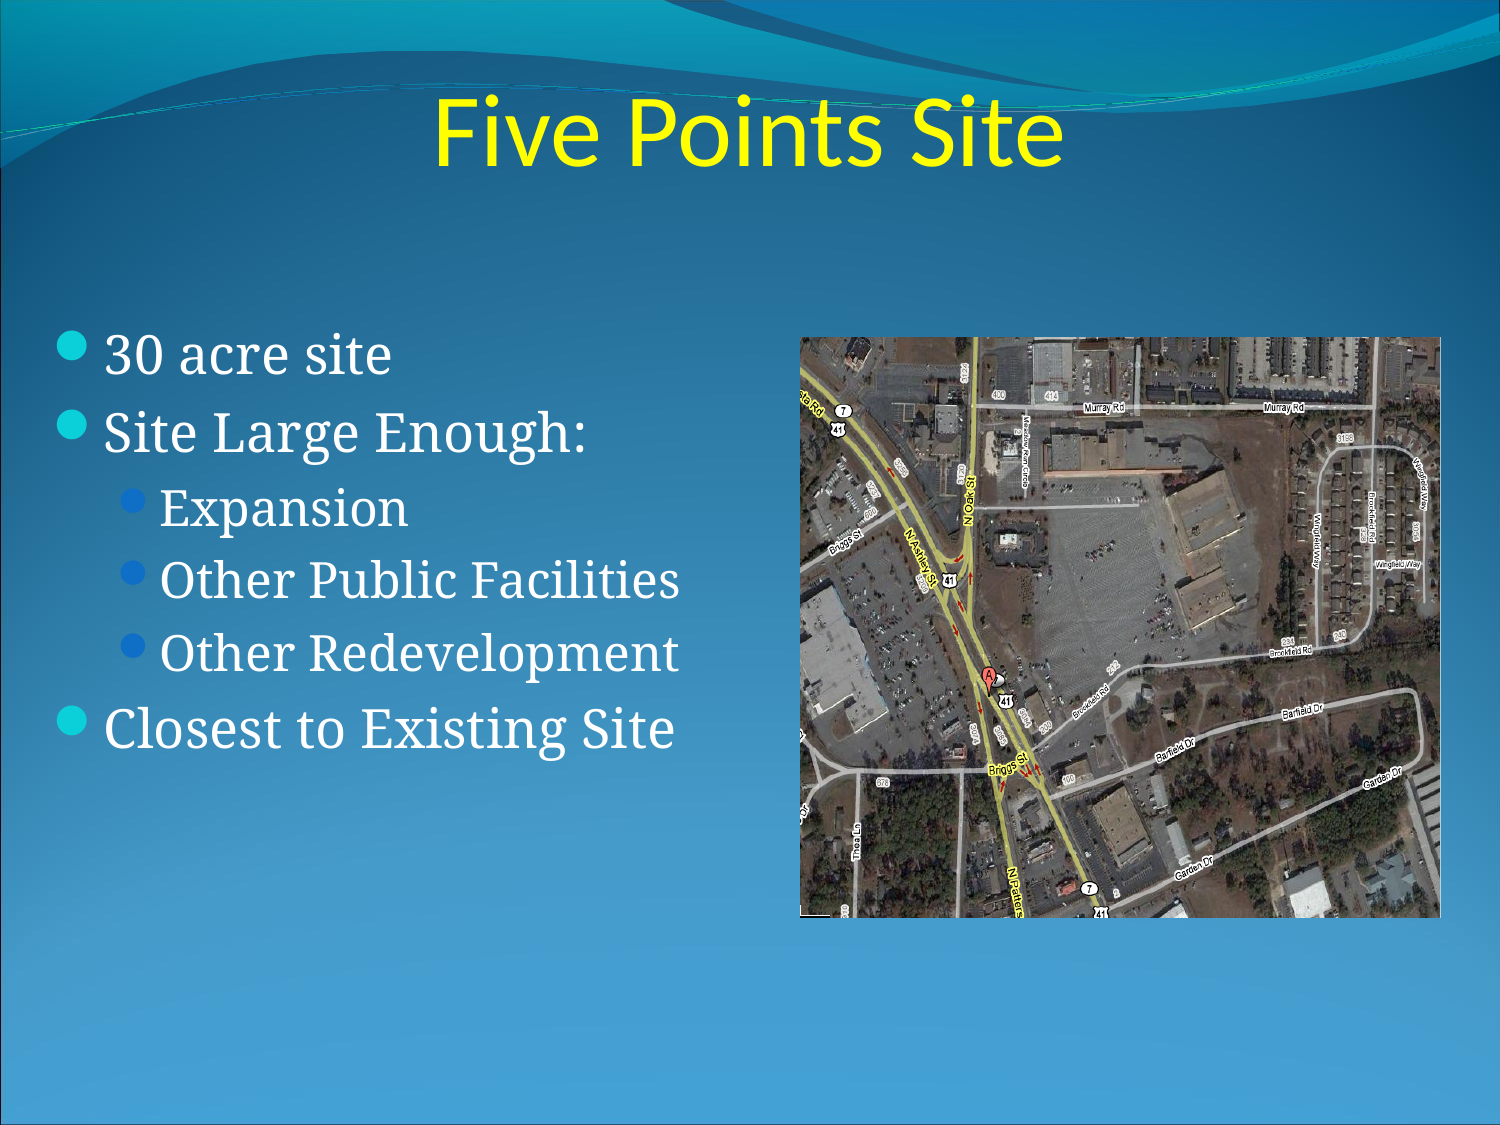

# Five Points Site
30 acre site
Site Large Enough:
Expansion
Other Public Facilities
Other Redevelopment
Closest to Existing Site